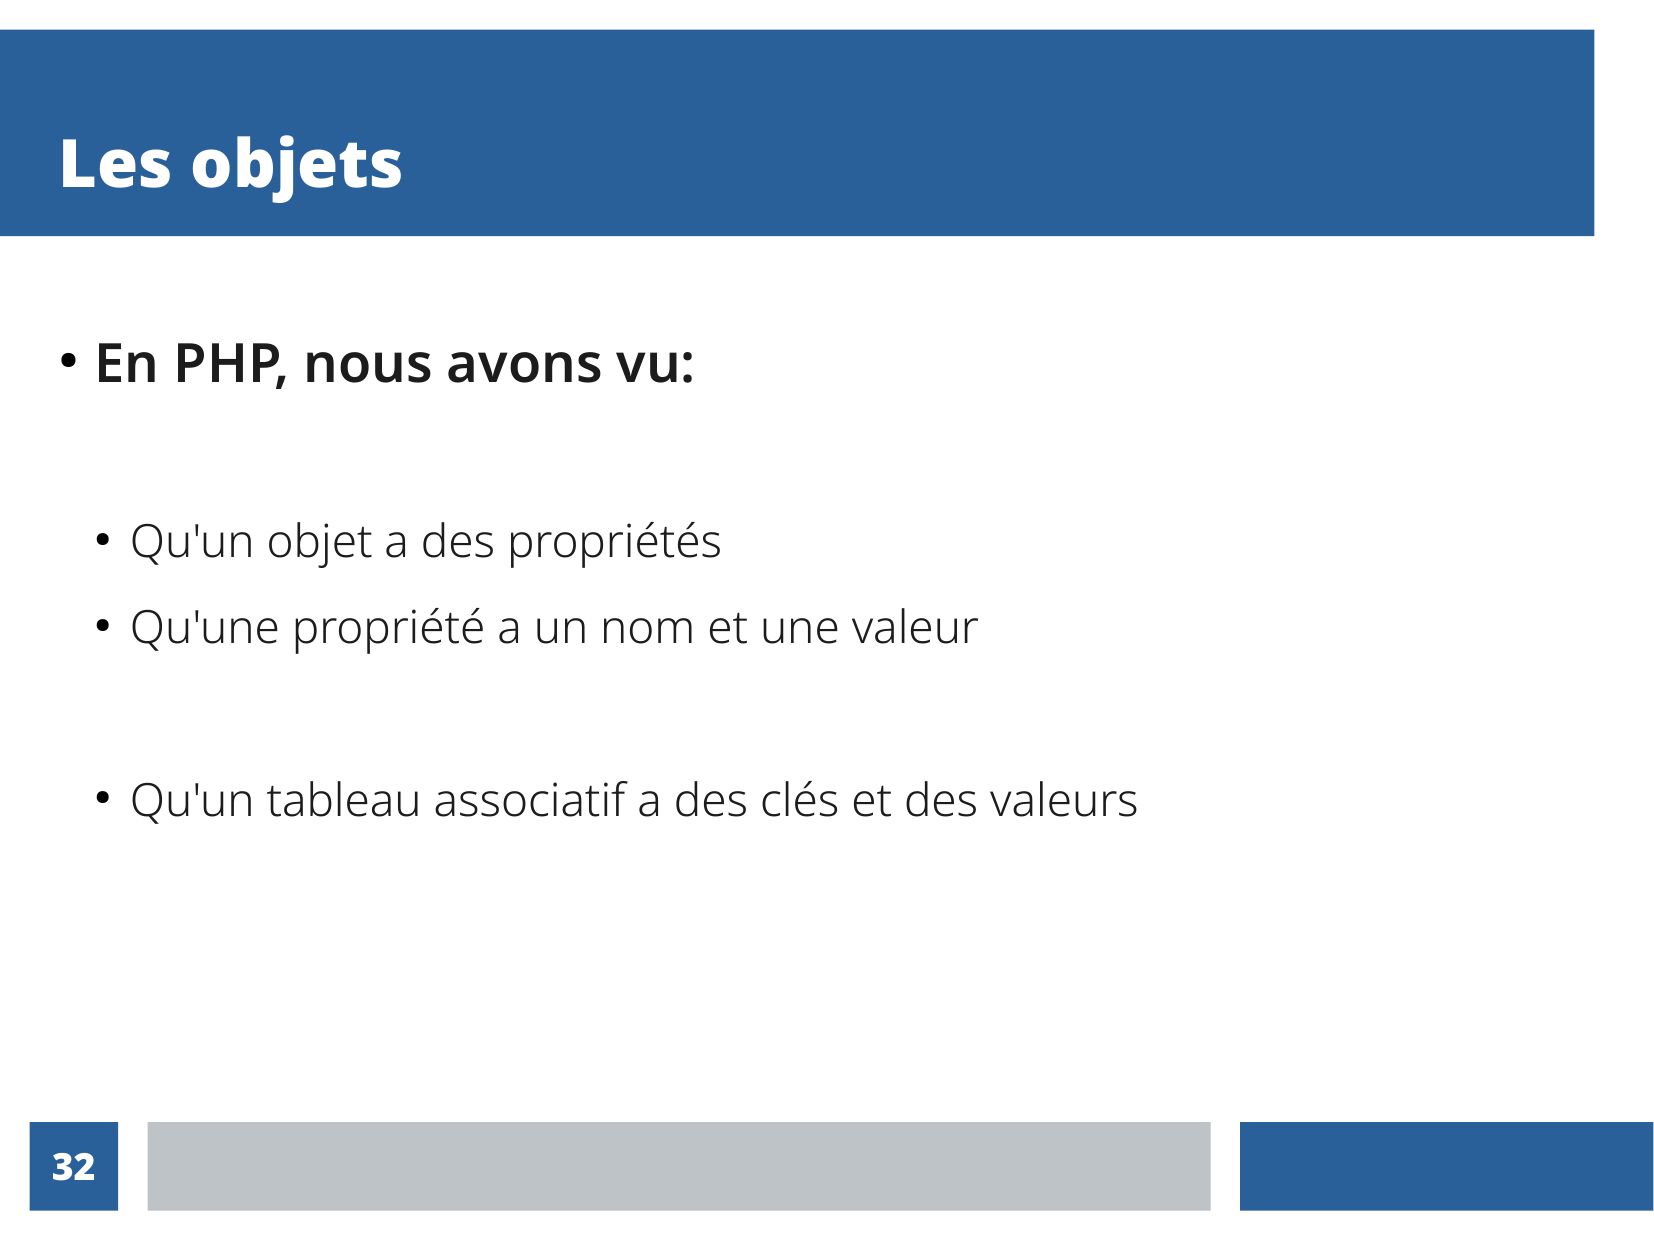

# Les objets
En PHP, nous avons vu:
Qu'un objet a des propriétés
Qu'une propriété a un nom et une valeur
Qu'un tableau associatif a des clés et des valeurs
32